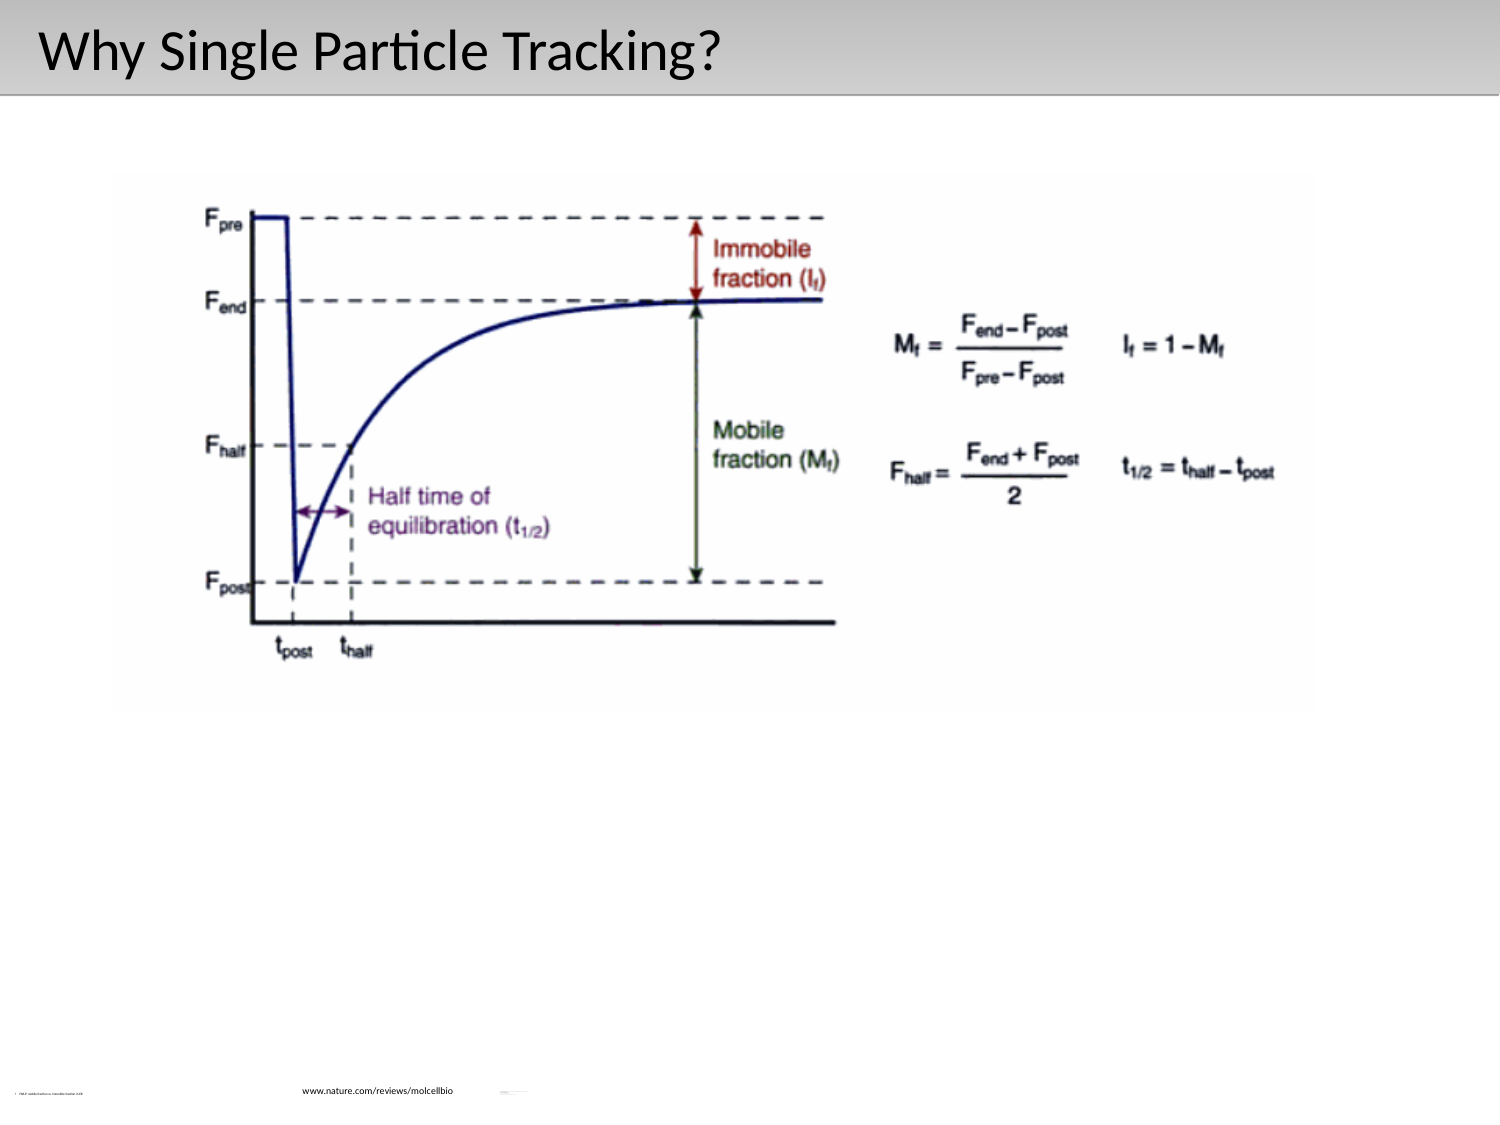

# Why Single Particle Tracking?
FRAP: mobile fraction vs. Immobile fraction in ER
www.nature.com/reviews/molcellbio
FRAP experiments show that diffusion coefficients for proteins in a cell membrane are 5–100 times lower than the values for proteins in an artificial bilayer
Many mechanisms may be involved:
obstruction by mobile or immobile proteins,
transient binding to immobile or mobile species,
confinement by membrane skeletal corrals,
binding or obstruction by the extracellular matrix, and hydrodynamic interactions.